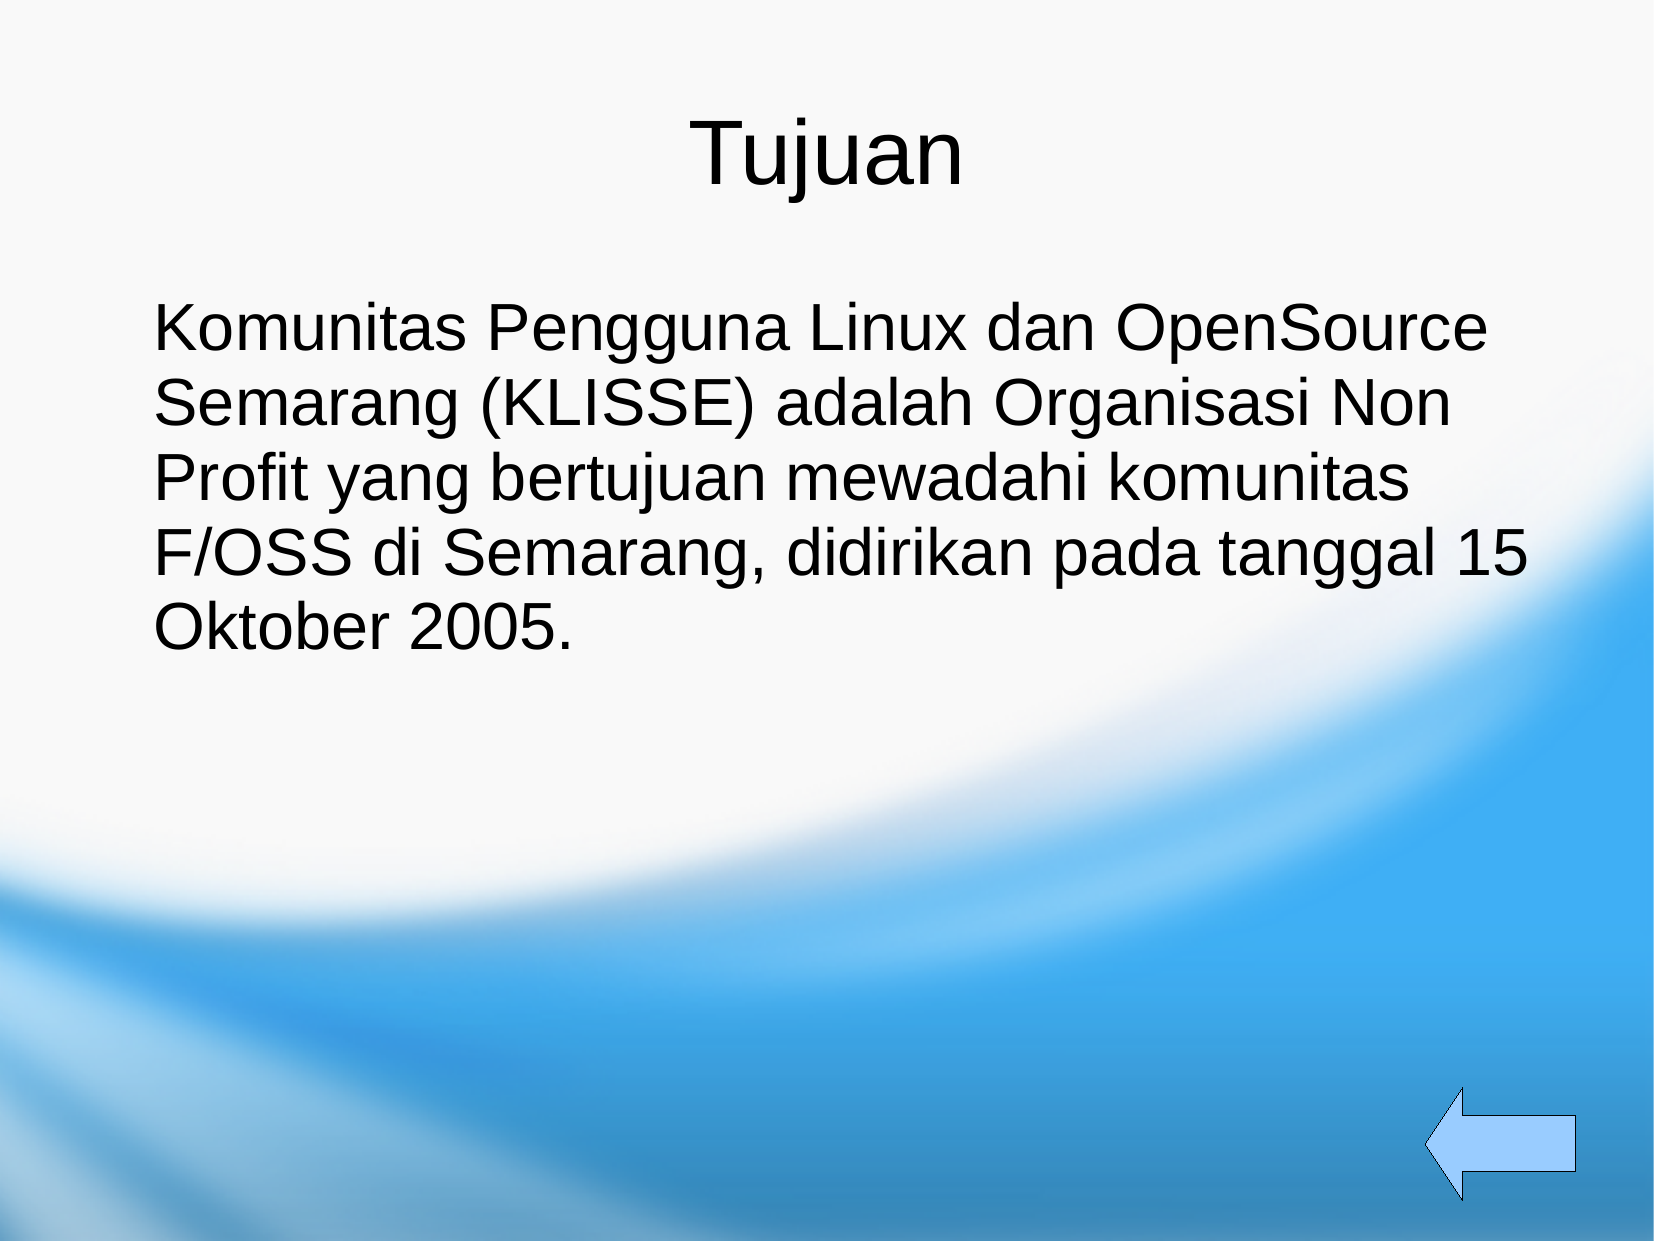

# Tujuan
Komunitas Pengguna Linux dan OpenSource Semarang (KLISSE) adalah Organisasi Non Profit yang bertujuan mewadahi komunitas F/OSS di Semarang, didirikan pada tanggal 15 Oktober 2005.